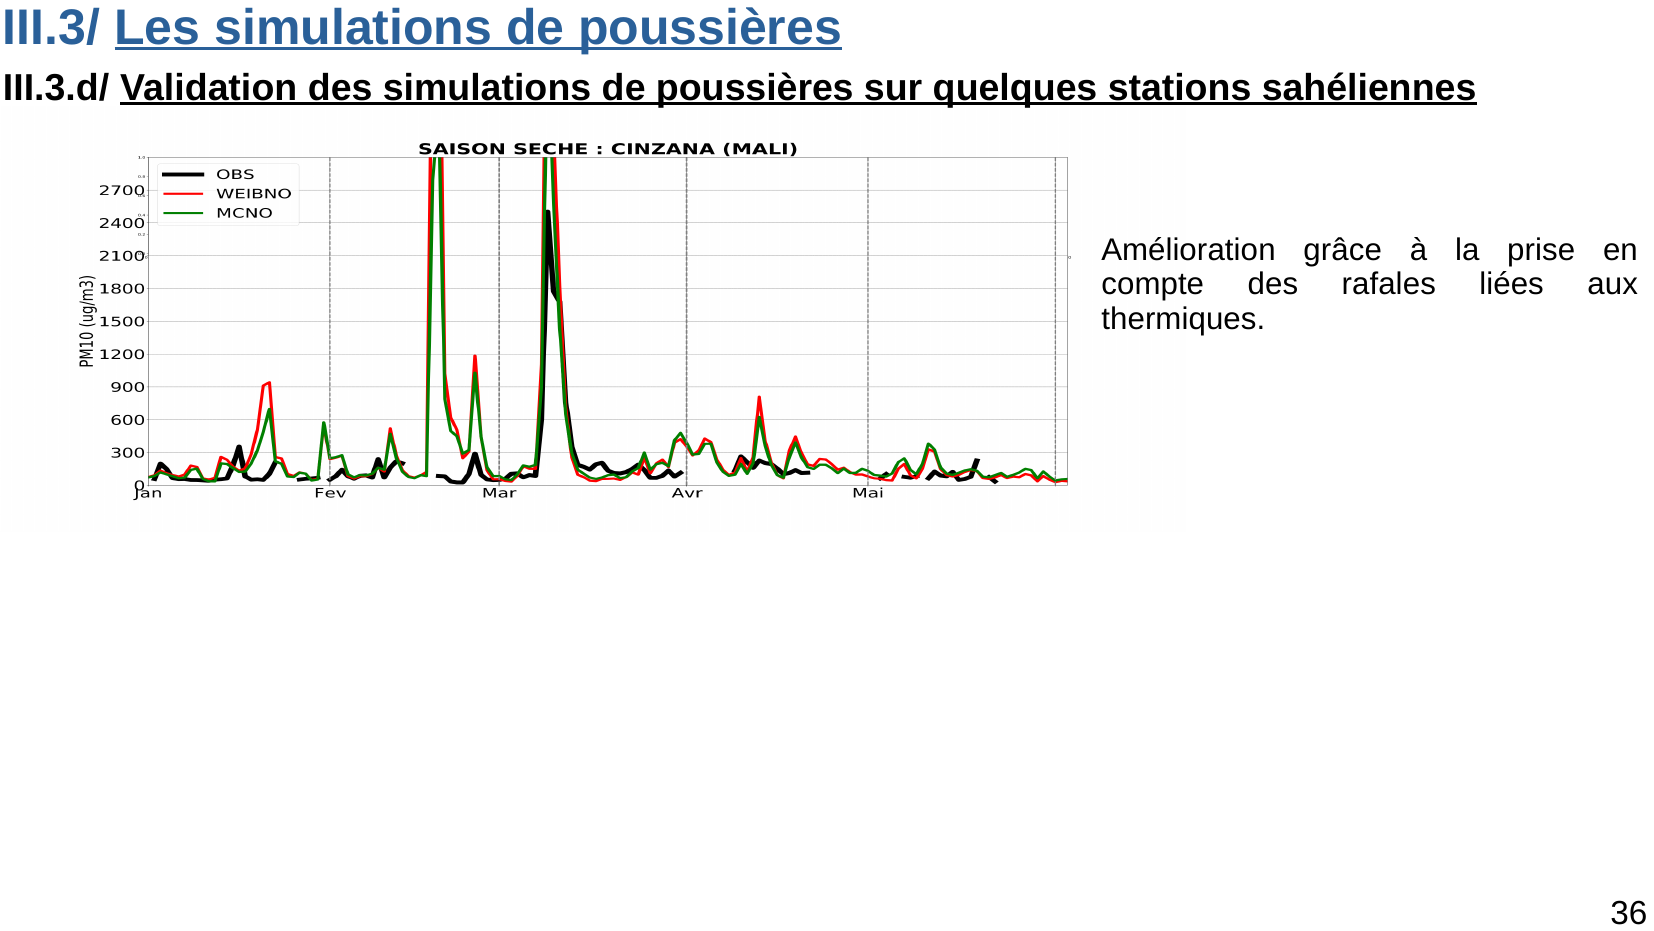

III.3/ Les simulations de poussières
III.3.d/ Validation des simulations de poussières sur quelques stations sahéliennes
Amélioration grâce à la prise en compte des rafales liées aux thermiques.
36